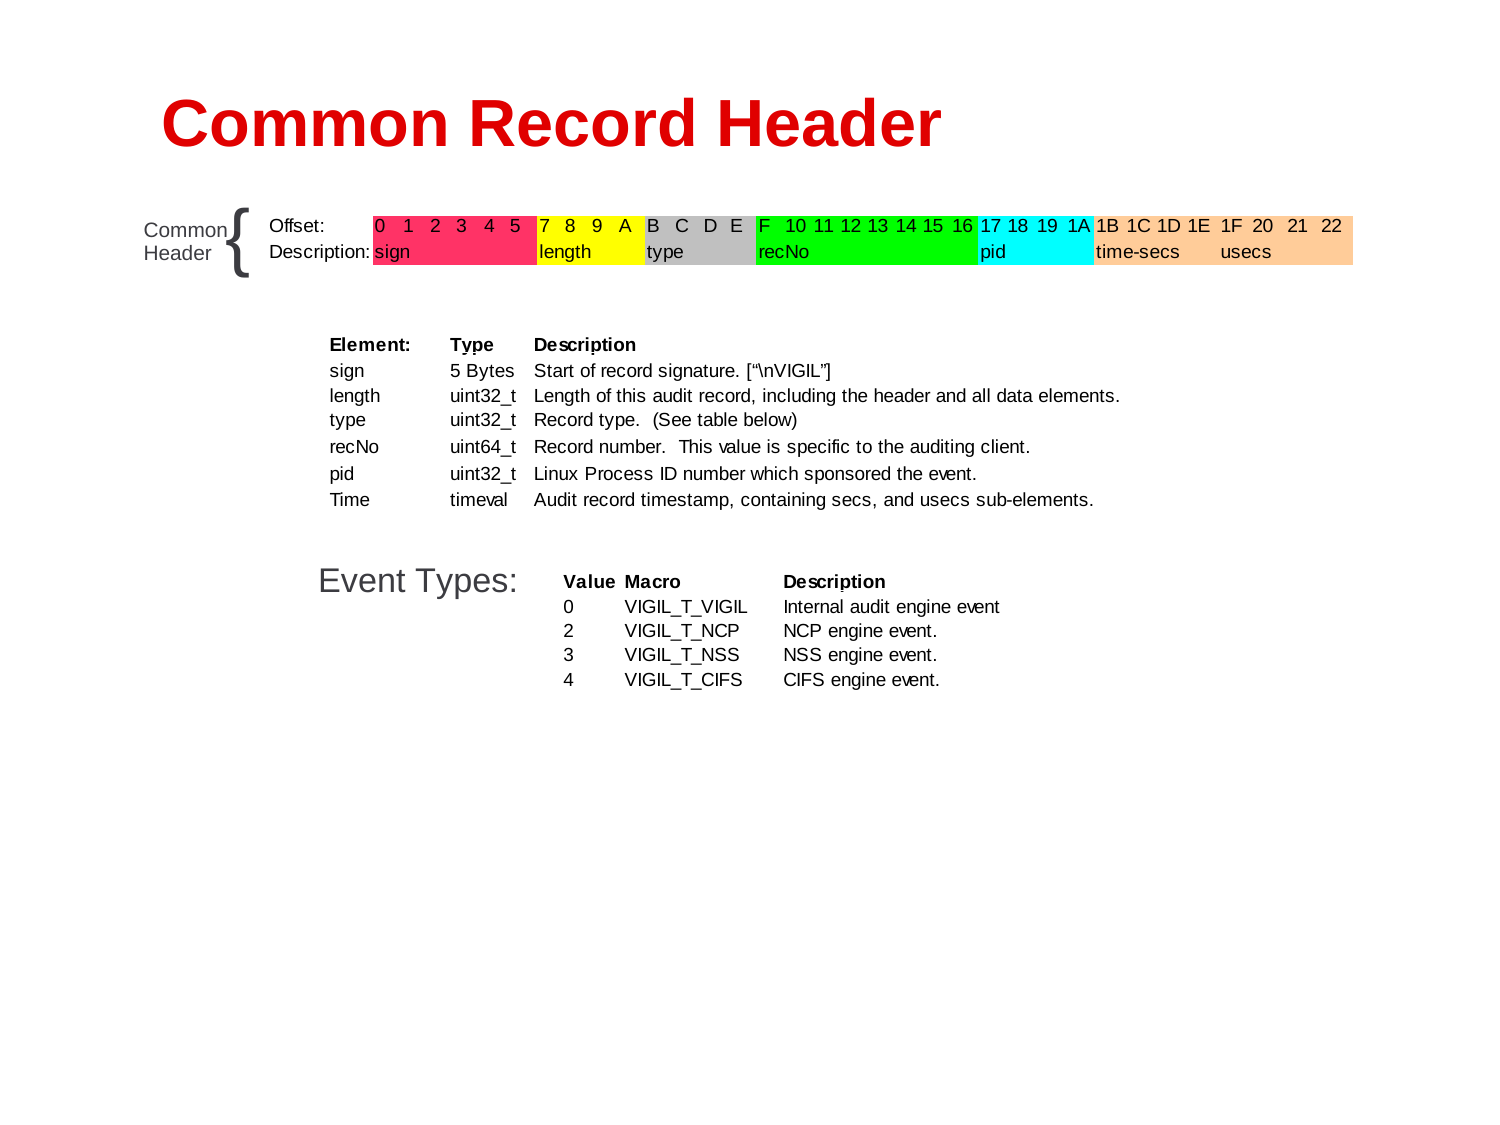

# Common Record Header
{
Common
Header
Event Types: